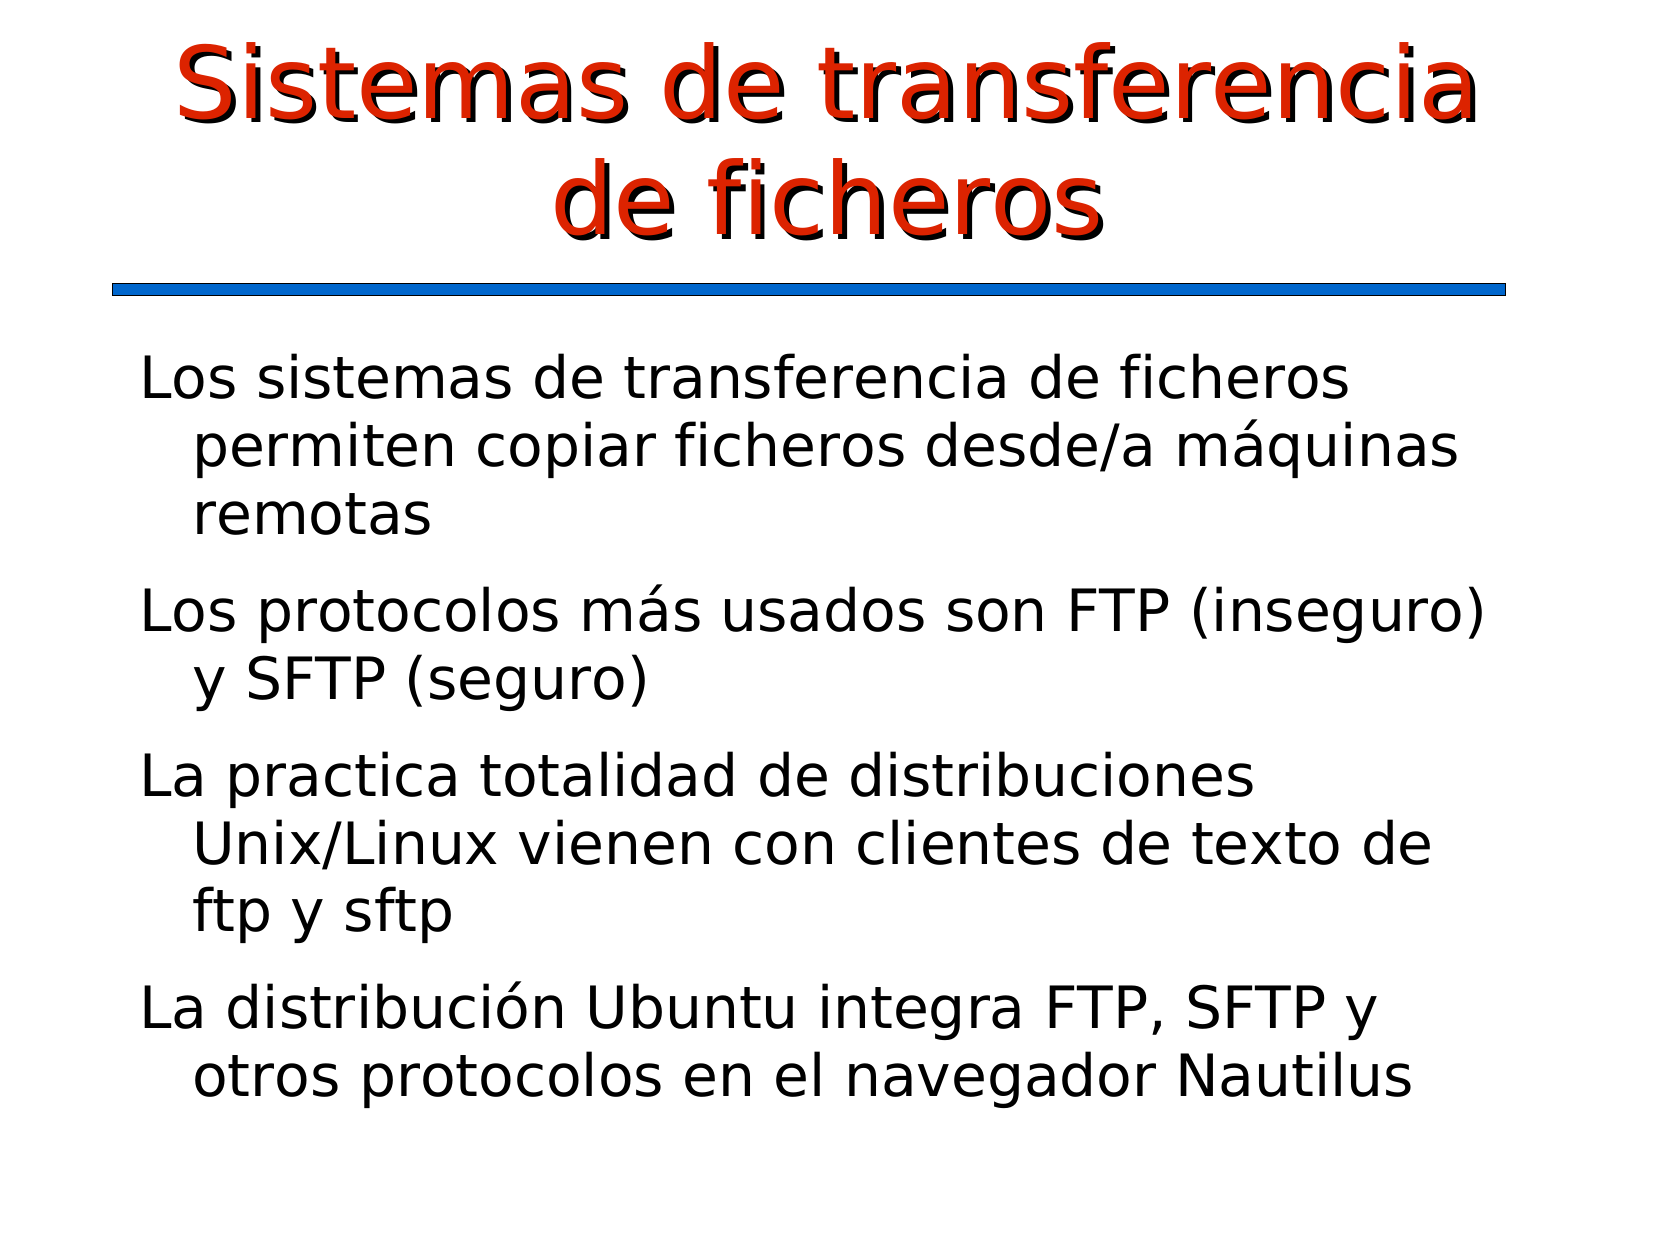

# Sistemas de transferencia de ficheros
Los sistemas de transferencia de ficheros permiten copiar ficheros desde/a máquinas remotas
Los protocolos más usados son FTP (inseguro) y SFTP (seguro)
La practica totalidad de distribuciones Unix/Linux vienen con clientes de texto de ftp y sftp
La distribución Ubuntu integra FTP, SFTP y otros protocolos en el navegador Nautilus